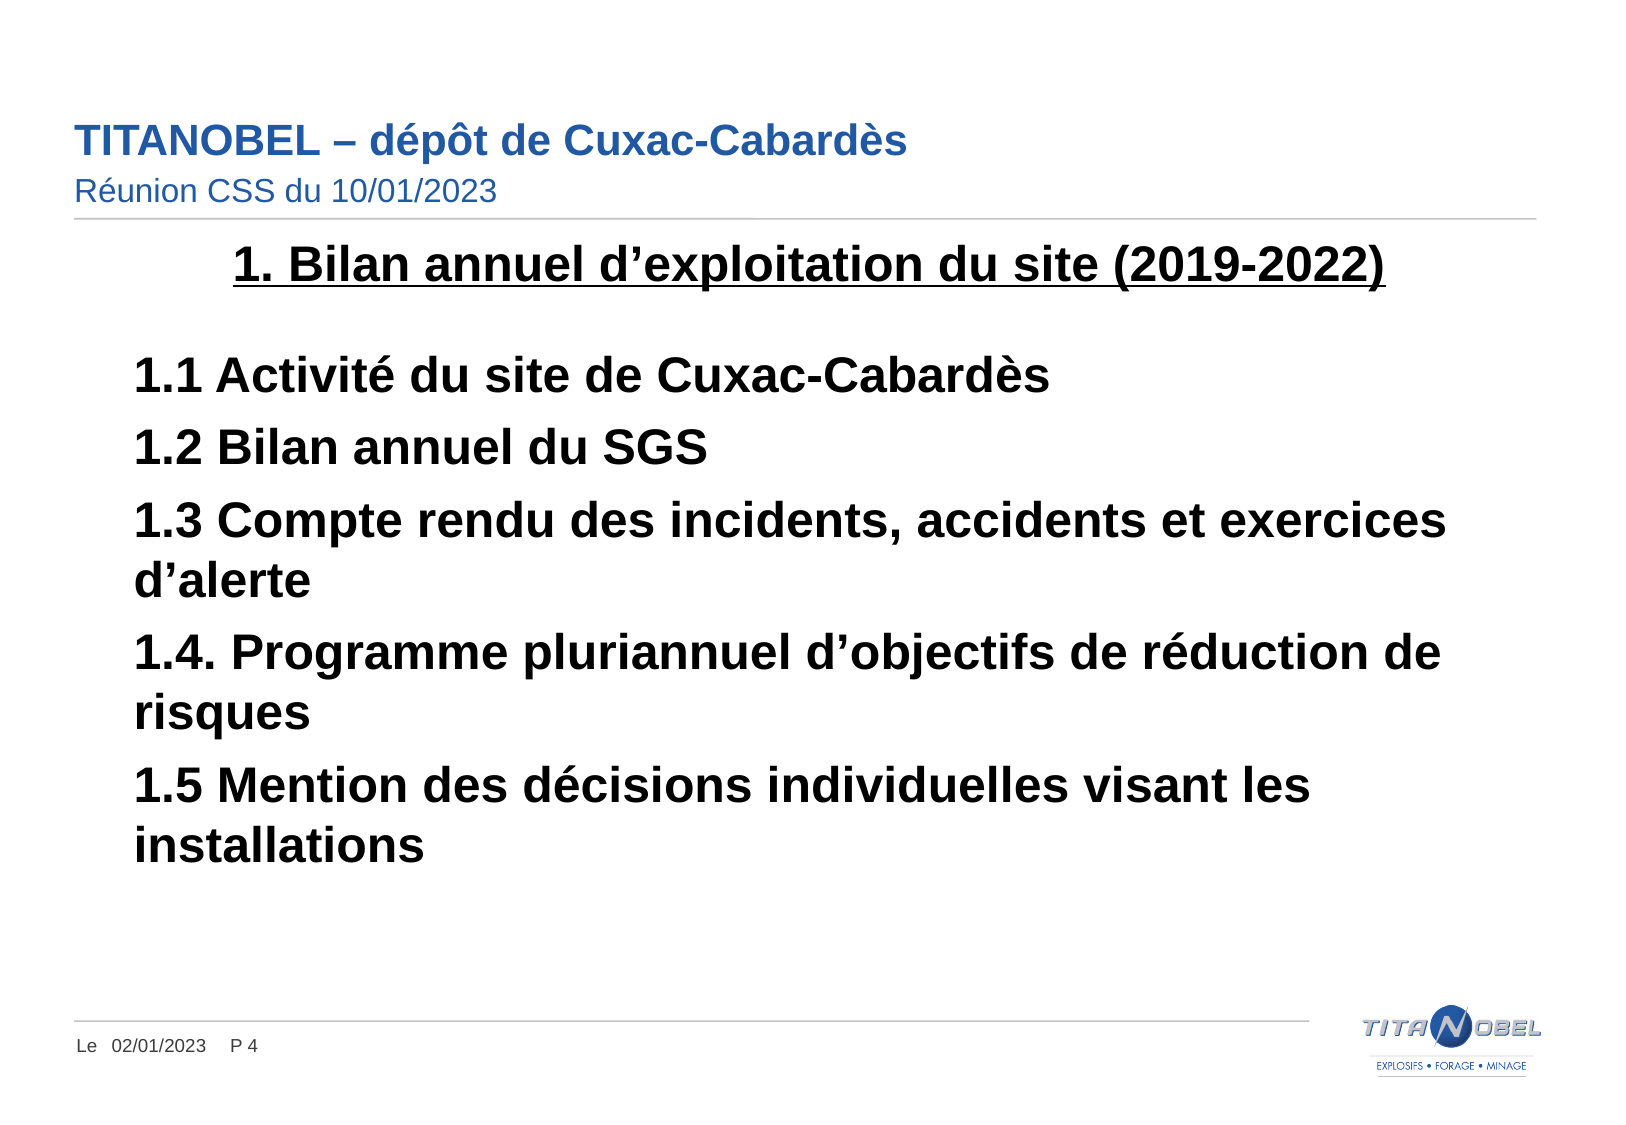

TITANOBEL – dépôt de Cuxac-Cabardès
Réunion CSS du 10/01/2023
1. Bilan annuel d’exploitation du site (2019-2022)
#
1.1 Activité du site de Cuxac-Cabardès
1.2 Bilan annuel du SGS
1.3 Compte rendu des incidents, accidents et exercices d’alerte
1.4. Programme pluriannuel d’objectifs de réduction de risques
1.5 Mention des décisions individuelles visant les installations
02/01/2023